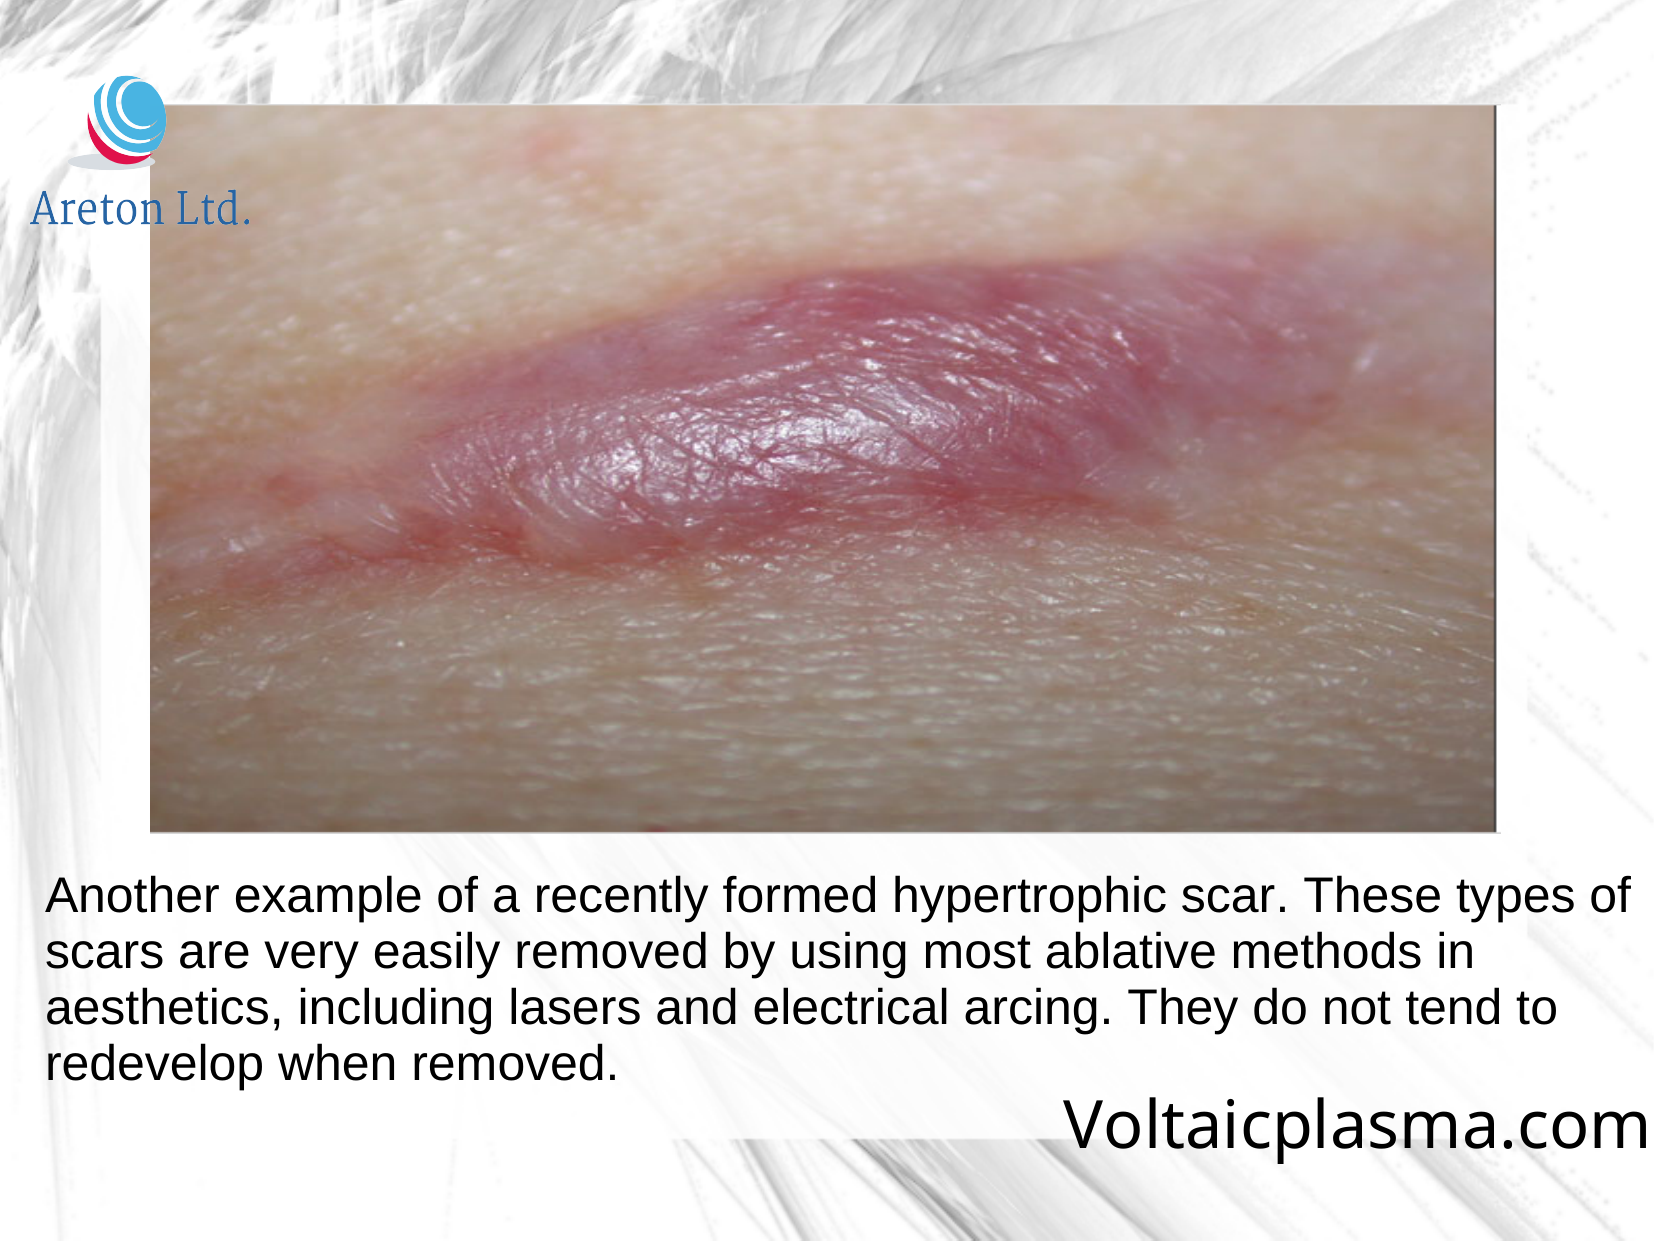

Voltaicplasma.com
Another example of a recently formed hypertrophic scar. These types of scars are very easily removed by using most ablative methods in aesthetics, including lasers and electrical arcing. They do not tend to redevelop when removed.